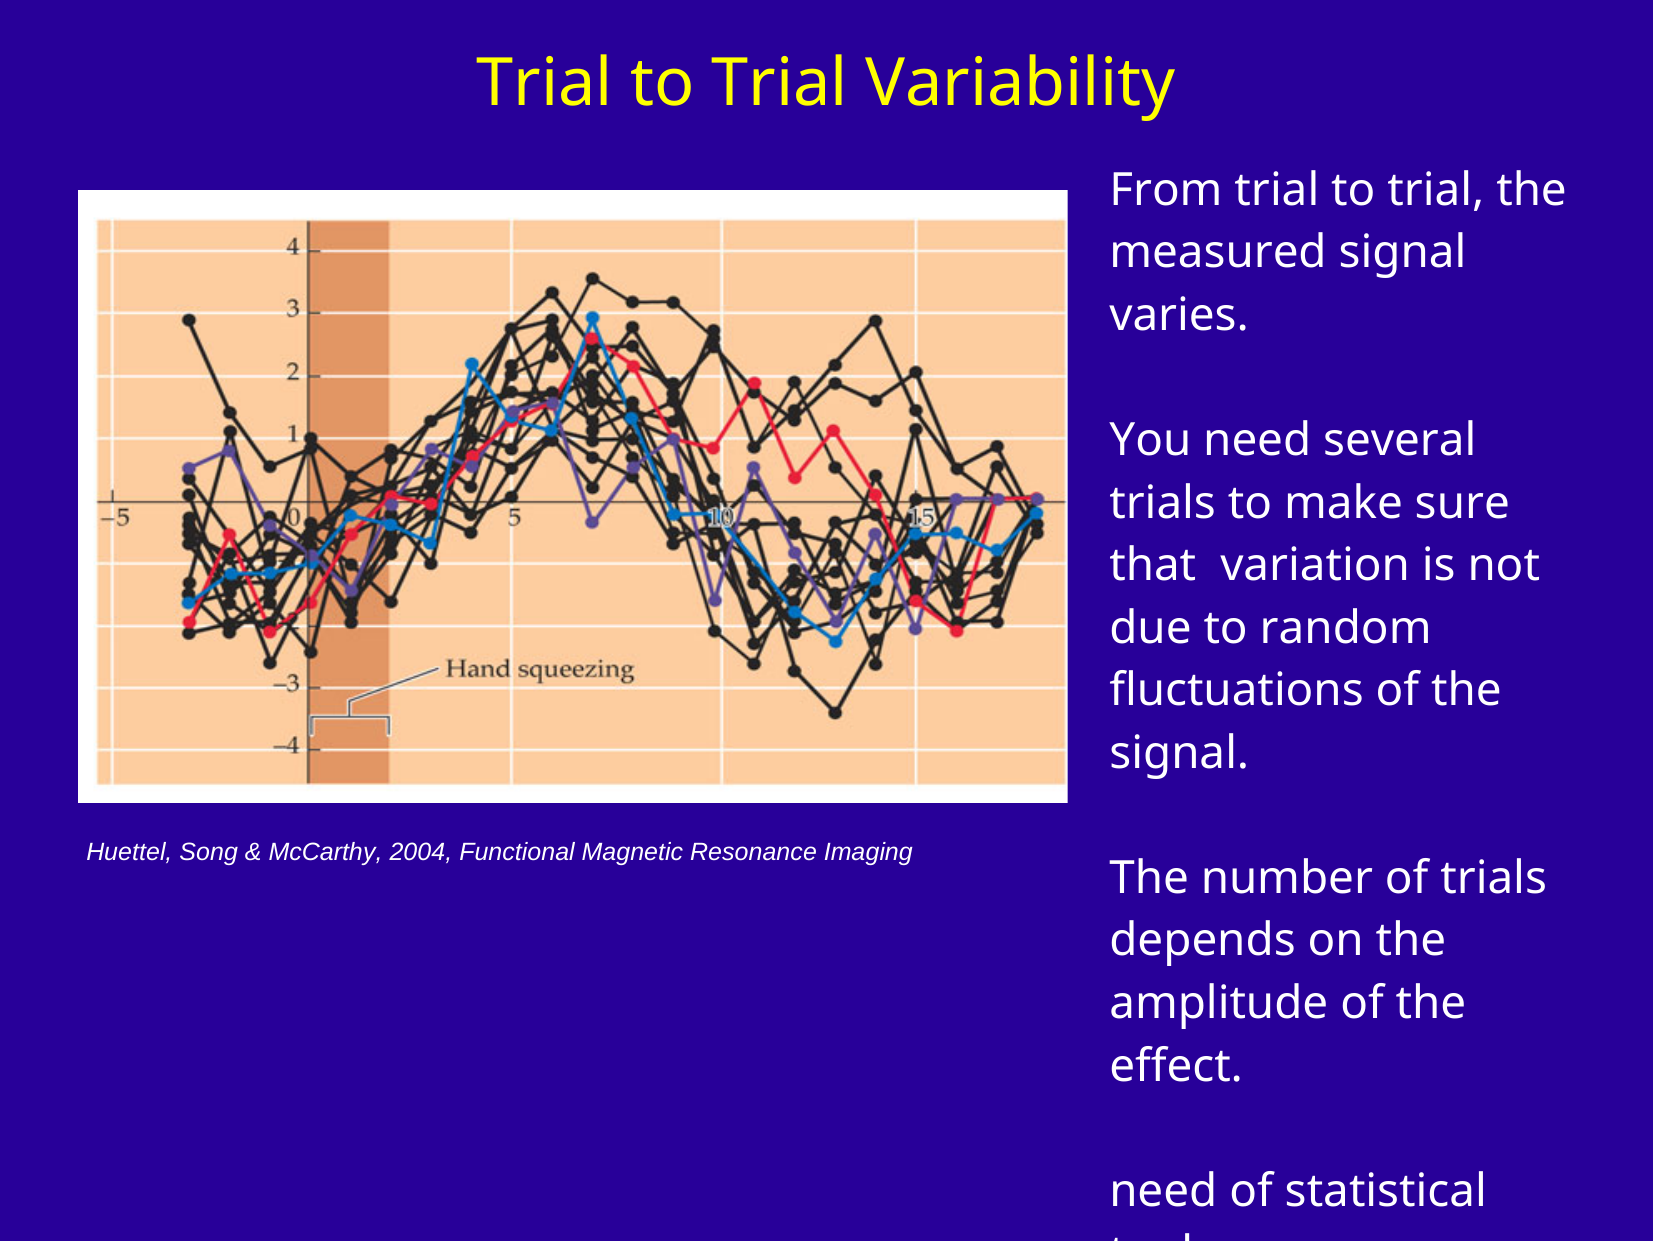

# Trial to Trial Variability
From trial to trial, the measured signal varies.
You need several trials to make sure that variation is not due to random fluctuations of the signal.
The number of trials depends on the amplitude of the effect.
need of statistical tools...
Huettel, Song & McCarthy, 2004, Functional Magnetic Resonance Imaging